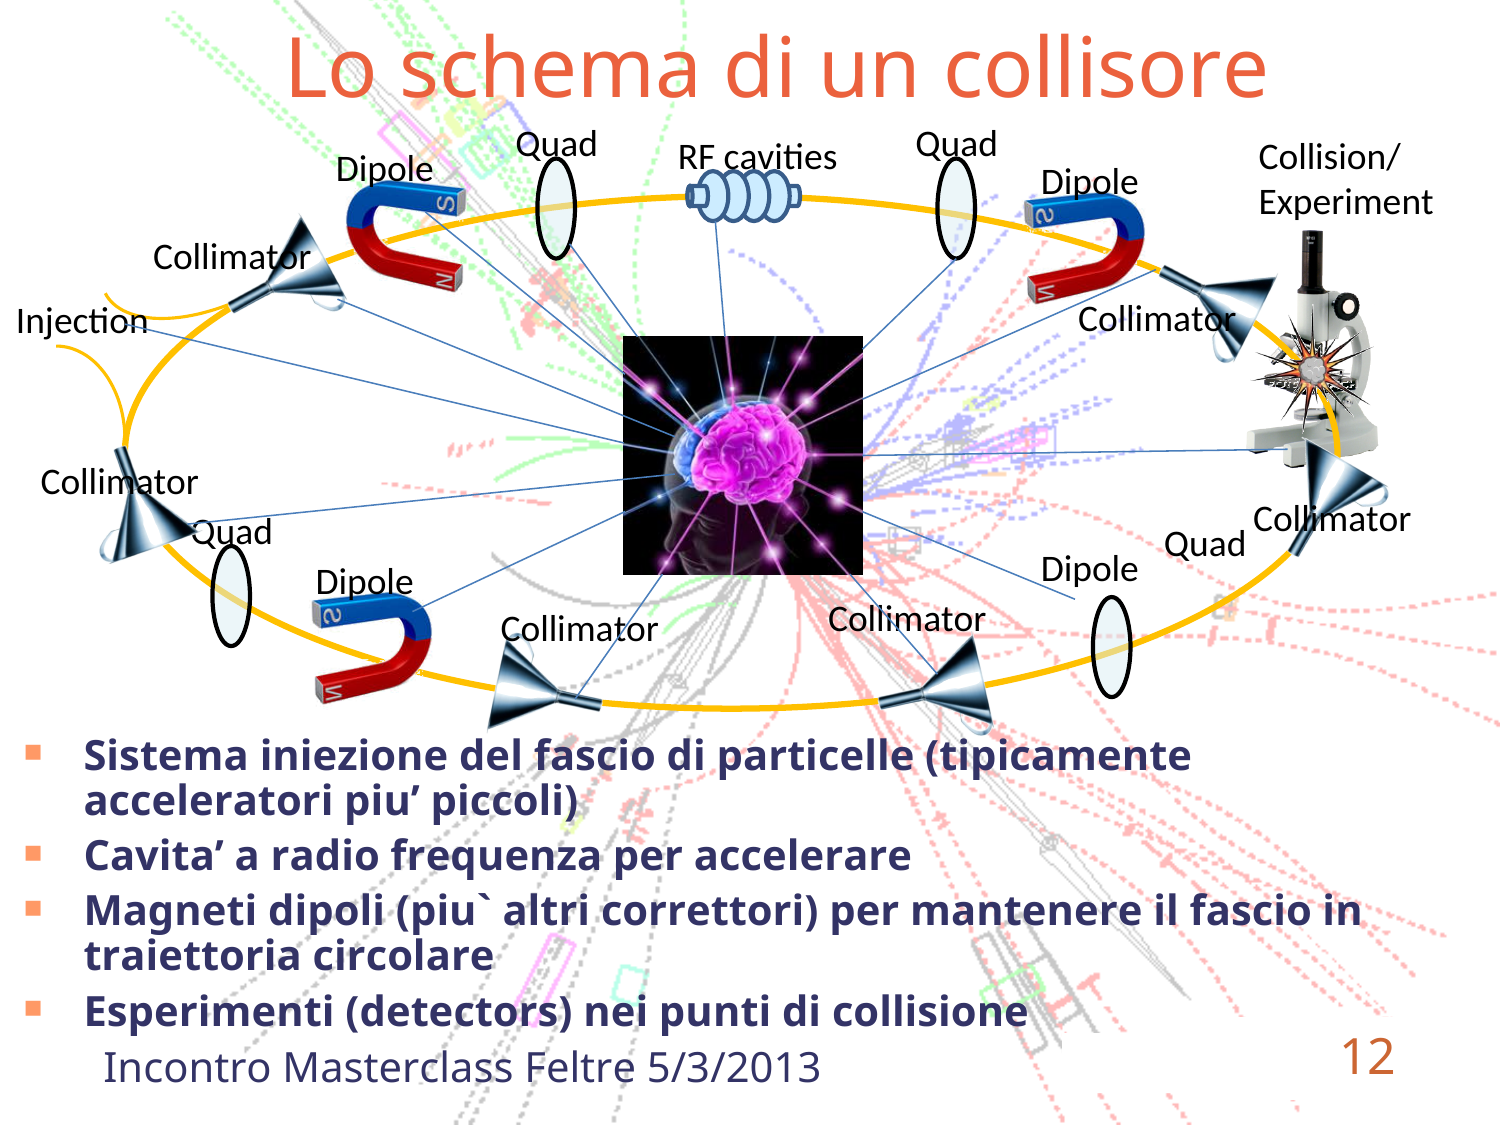

# Lo schema di un collisore
Quad
Quad
RF cavities
Collision/
Experiment
Dipole
Dipole
Collimator
Collimator
Injection
Collimator
Collimator
Quad
Quad
Dipole
Dipole
Collimator
Collimator
Sistema iniezione del fascio di particelle (tipicamente acceleratori piu’ piccoli)
Cavita’ a radio frequenza per accelerare
Magneti dipoli (piu` altri correttori) per mantenere il fascio in traiettoria circolare
Esperimenti (detectors) nei punti di collisione